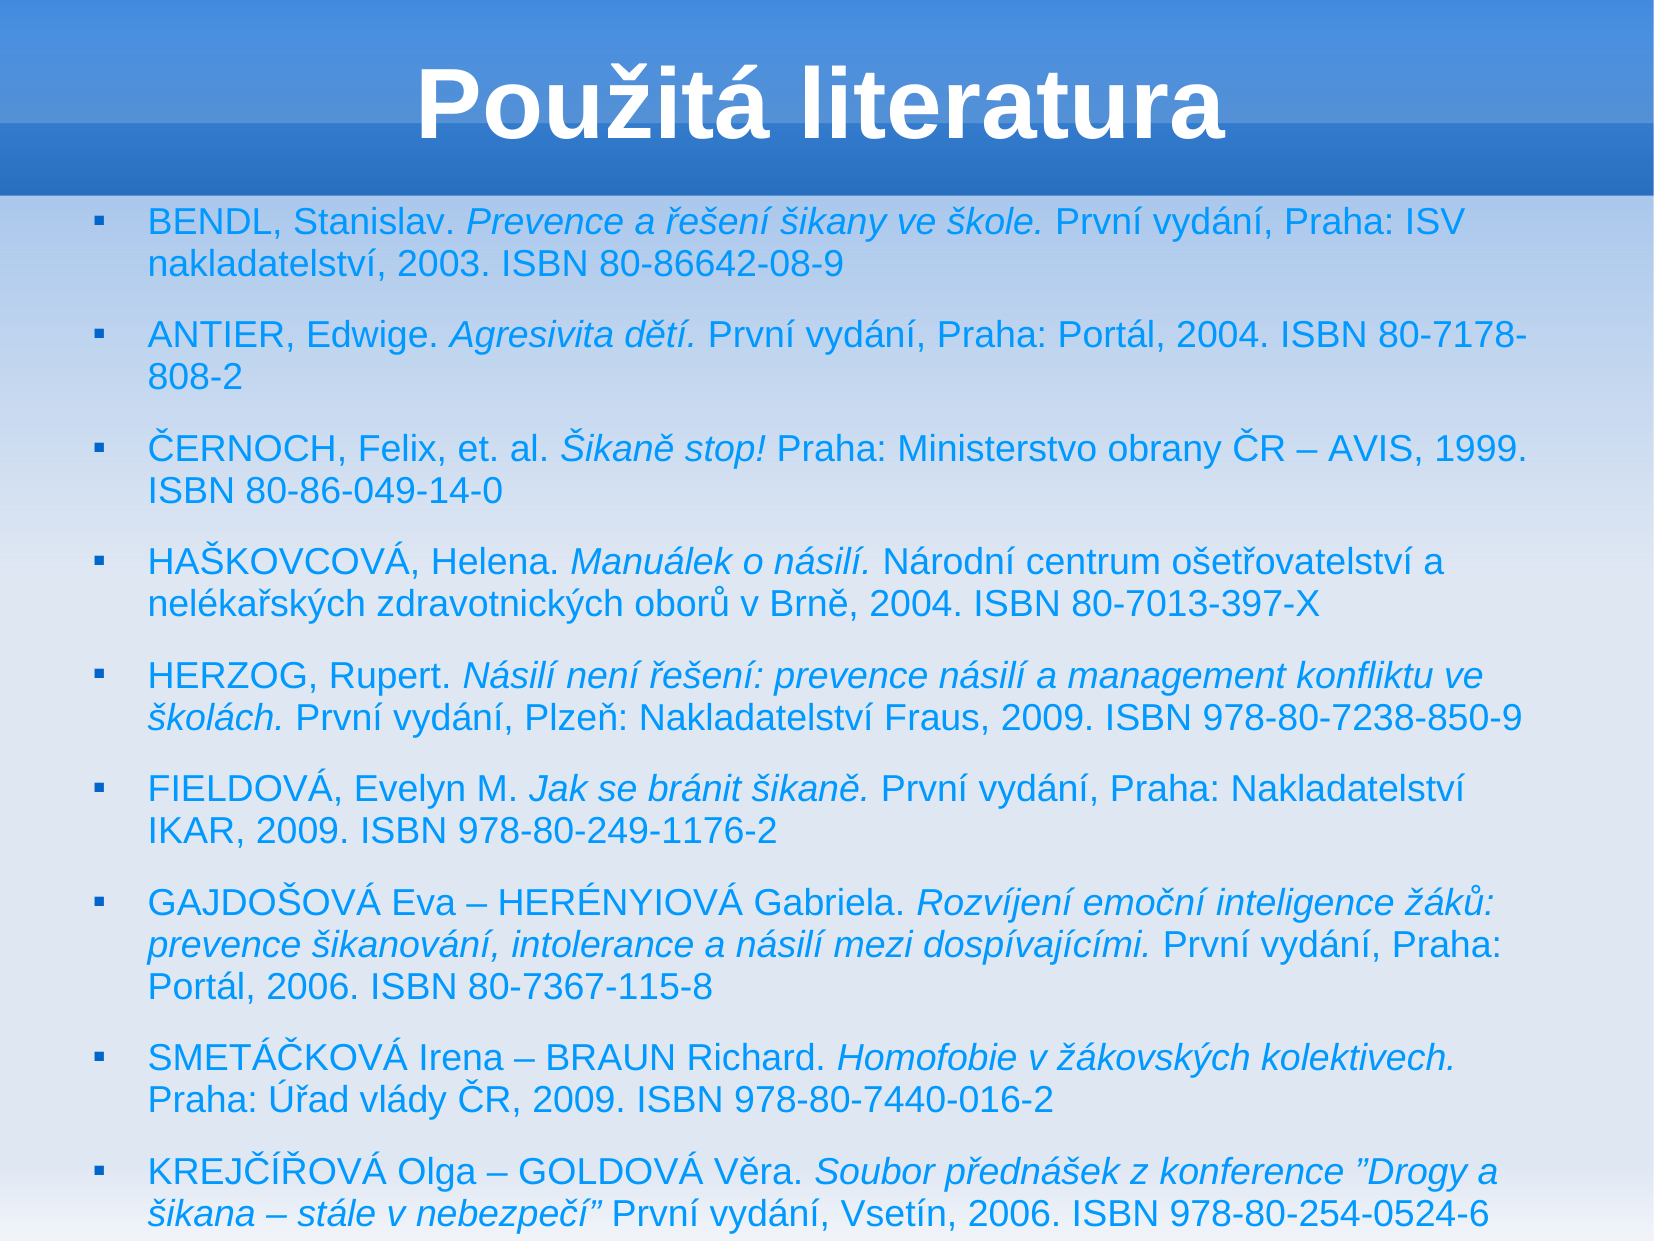

# Použitá literatura
BENDL, Stanislav. Prevence a řešení šikany ve škole. První vydání, Praha: ISV nakladatelství, 2003. ISBN 80-86642-08-9
ANTIER, Edwige. Agresivita dětí. První vydání, Praha: Portál, 2004. ISBN 80-7178-808-2
ČERNOCH, Felix, et. al. Šikaně stop! Praha: Ministerstvo obrany ČR – AVIS, 1999. ISBN 80-86-049-14-0
HAŠKOVCOVÁ, Helena. Manuálek o násilí. Národní centrum ošetřovatelství a nelékařských zdravotnických oborů v Brně, 2004. ISBN 80-7013-397-X
HERZOG, Rupert. Násilí není řešení: prevence násilí a management konfliktu ve školách. První vydání, Plzeň: Nakladatelství Fraus, 2009. ISBN 978-80-7238-850-9
FIELDOVÁ, Evelyn M. Jak se bránit šikaně. První vydání, Praha: Nakladatelství IKAR, 2009. ISBN 978-80-249-1176-2
GAJDOŠOVÁ Eva – HERÉNYIOVÁ Gabriela. Rozvíjení emoční inteligence žáků: prevence šikanování, intolerance a násilí mezi dospívajícími. První vydání, Praha: Portál, 2006. ISBN 80-7367-115-8
SMETÁČKOVÁ Irena – BRAUN Richard. Homofobie v žákovských kolektivech. Praha: Úřad vlády ČR, 2009. ISBN 978-80-7440-016-2
KREJČÍŘOVÁ Olga – GOLDOVÁ Věra. Soubor přednášek z konference ”Drogy a šikana – stále v nebezpečí” První vydání, Vsetín, 2006. ISBN 978-80-254-0524-6